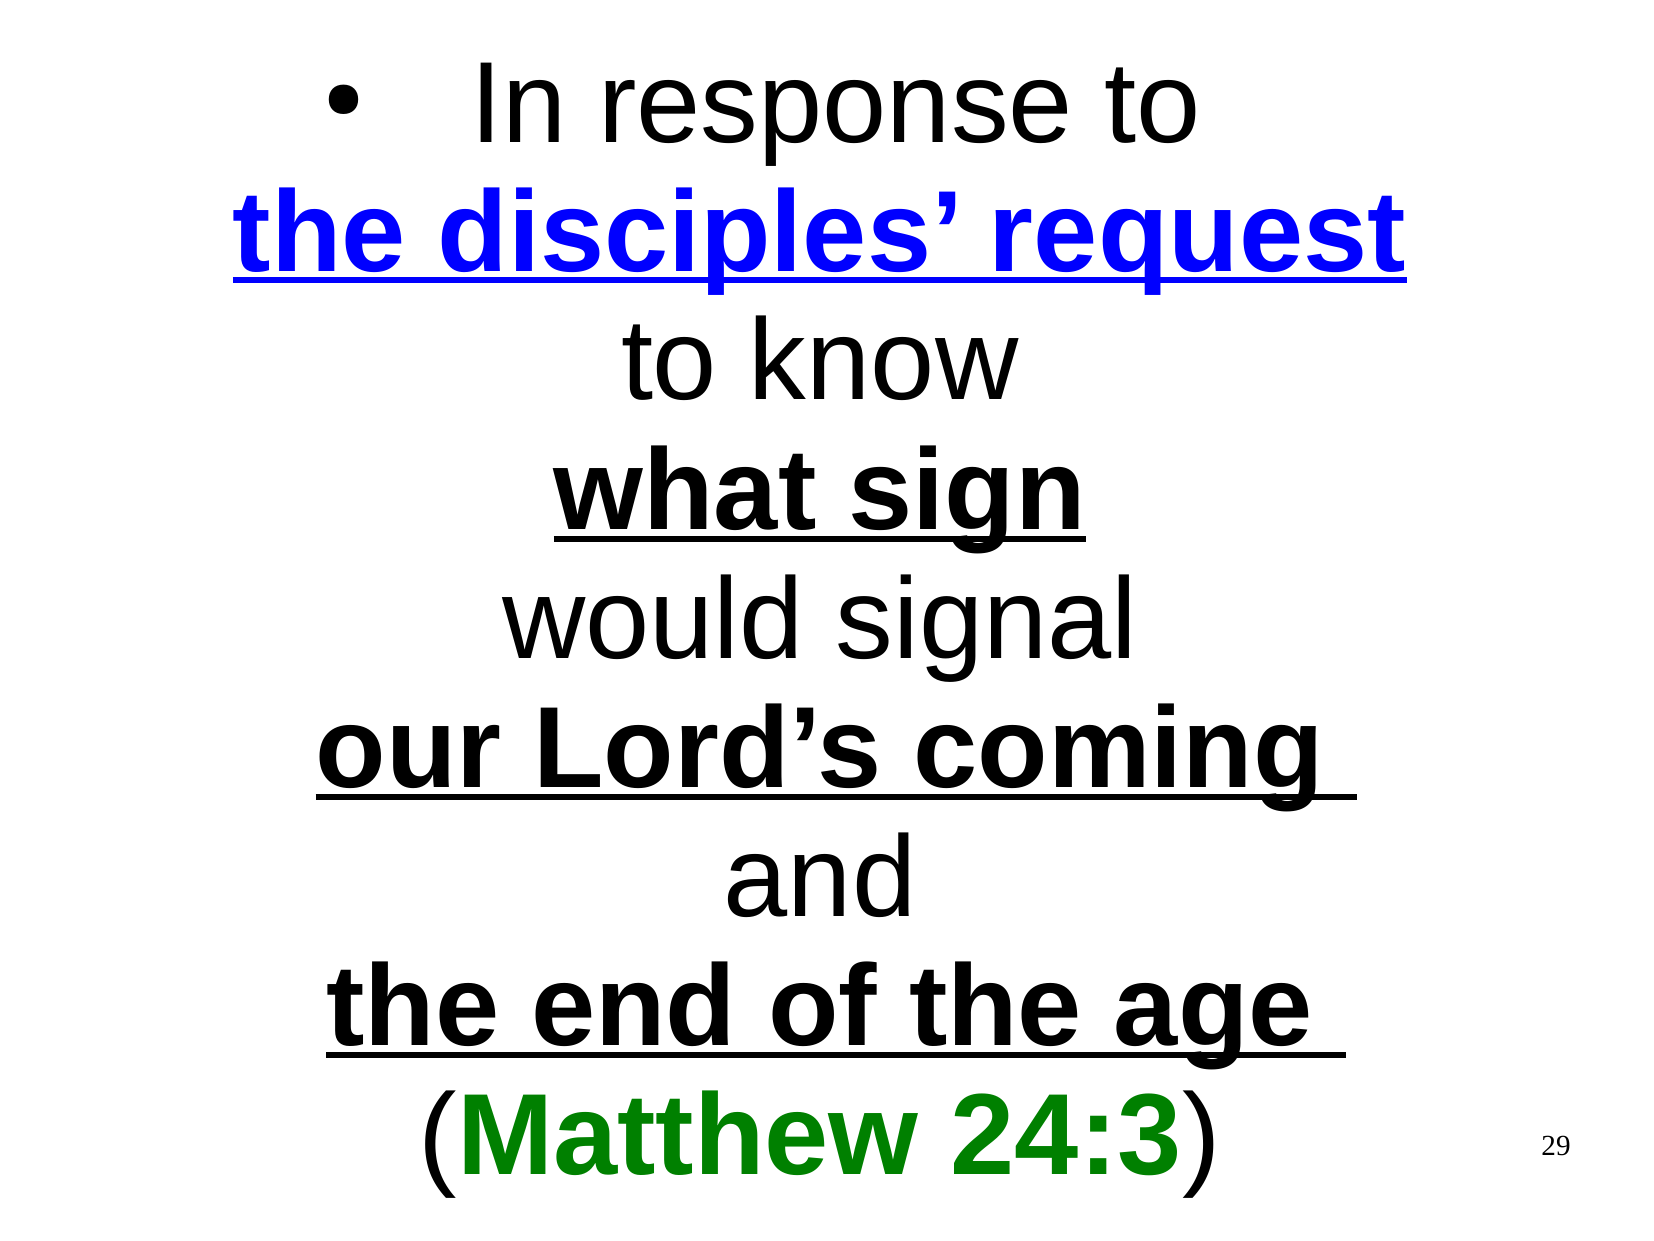

# In response to the disciples’ request to know what sign would signal our Lord’s coming and the end of the age (Matthew 24:3)
29